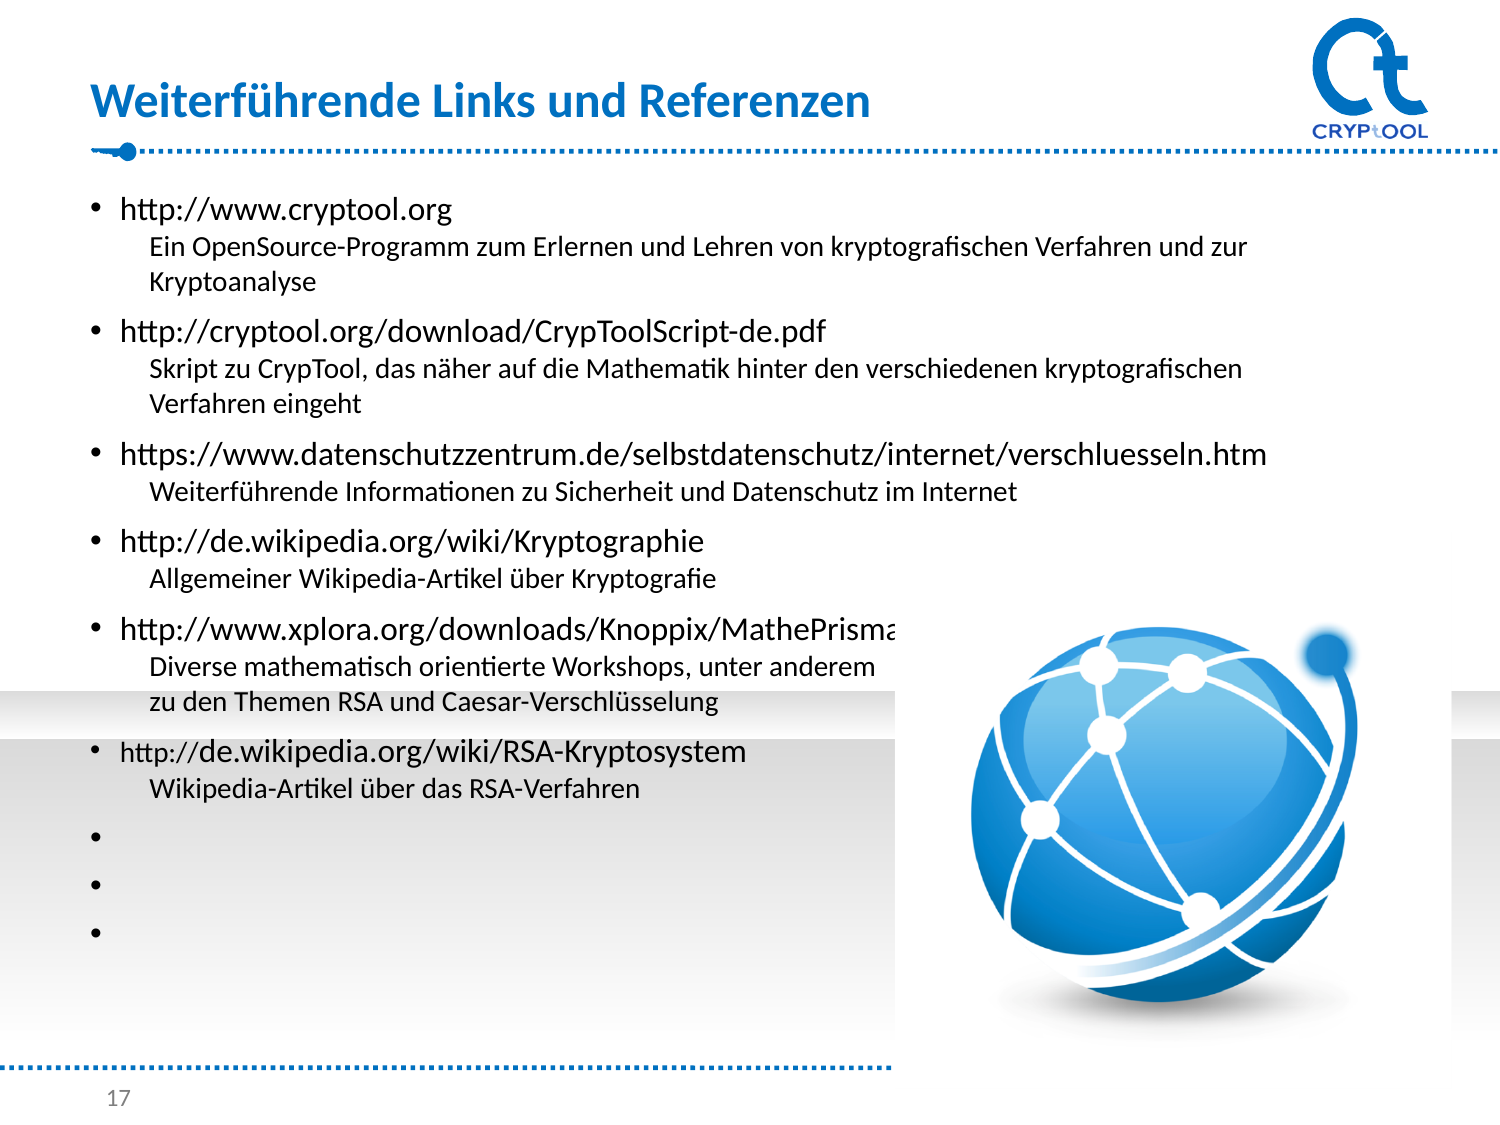

Weiterführende Links und Referenzen
# http://www.cryptool.org Ein OpenSource-Programm zum Erlernen und Lehren von kryptografischen Verfahren und zur Kryptoanalyse
http://cryptool.org/download/CrypToolScript-de.pdf
Skript zu CrypTool, das näher auf die Mathematik hinter den verschiedenen kryptografischen
Verfahren eingeht
https://www.datenschutzzentrum.de/selbstdatenschutz/internet/verschluesseln.htm
Weiterführende Informationen zu Sicherheit und Datenschutz im Internet
http://de.wikipedia.org/wiki/Kryptographie
Allgemeiner Wikipedia-Artikel über Kryptografie
http://www.xplora.org/downloads/Knoppix/MathePrisma/Start/
Diverse mathematisch orientierte Workshops, unter anderem
zu den Themen RSA und Caesar-Verschlüsselung
http://de.wikipedia.org/wiki/RSA-Kryptosystem
Wikipedia-Artikel über das RSA-Verfahren